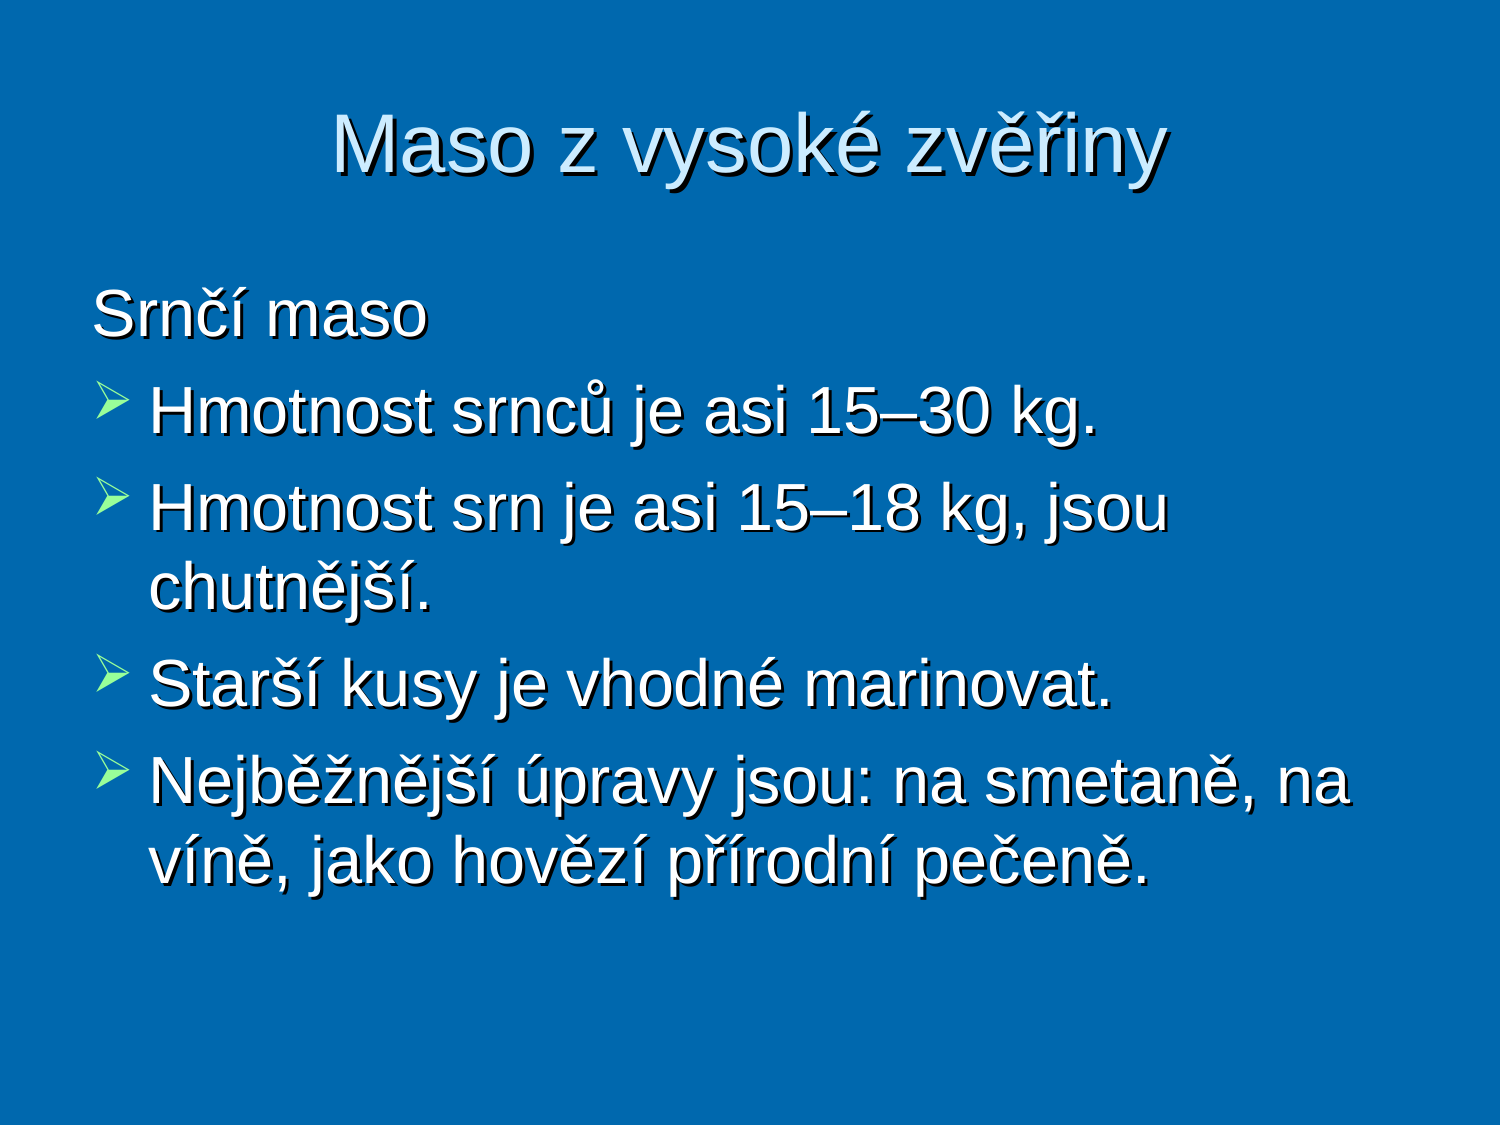

# Maso z vysoké zvěřiny
Srnčí maso
Hmotnost srnců je asi 15–30 kg.
Hmotnost srn je asi 15–18 kg, jsou chutnější.
Starší kusy je vhodné marinovat.
Nejběžnější úpravy jsou: na smetaně, na víně, jako hovězí přírodní pečeně.